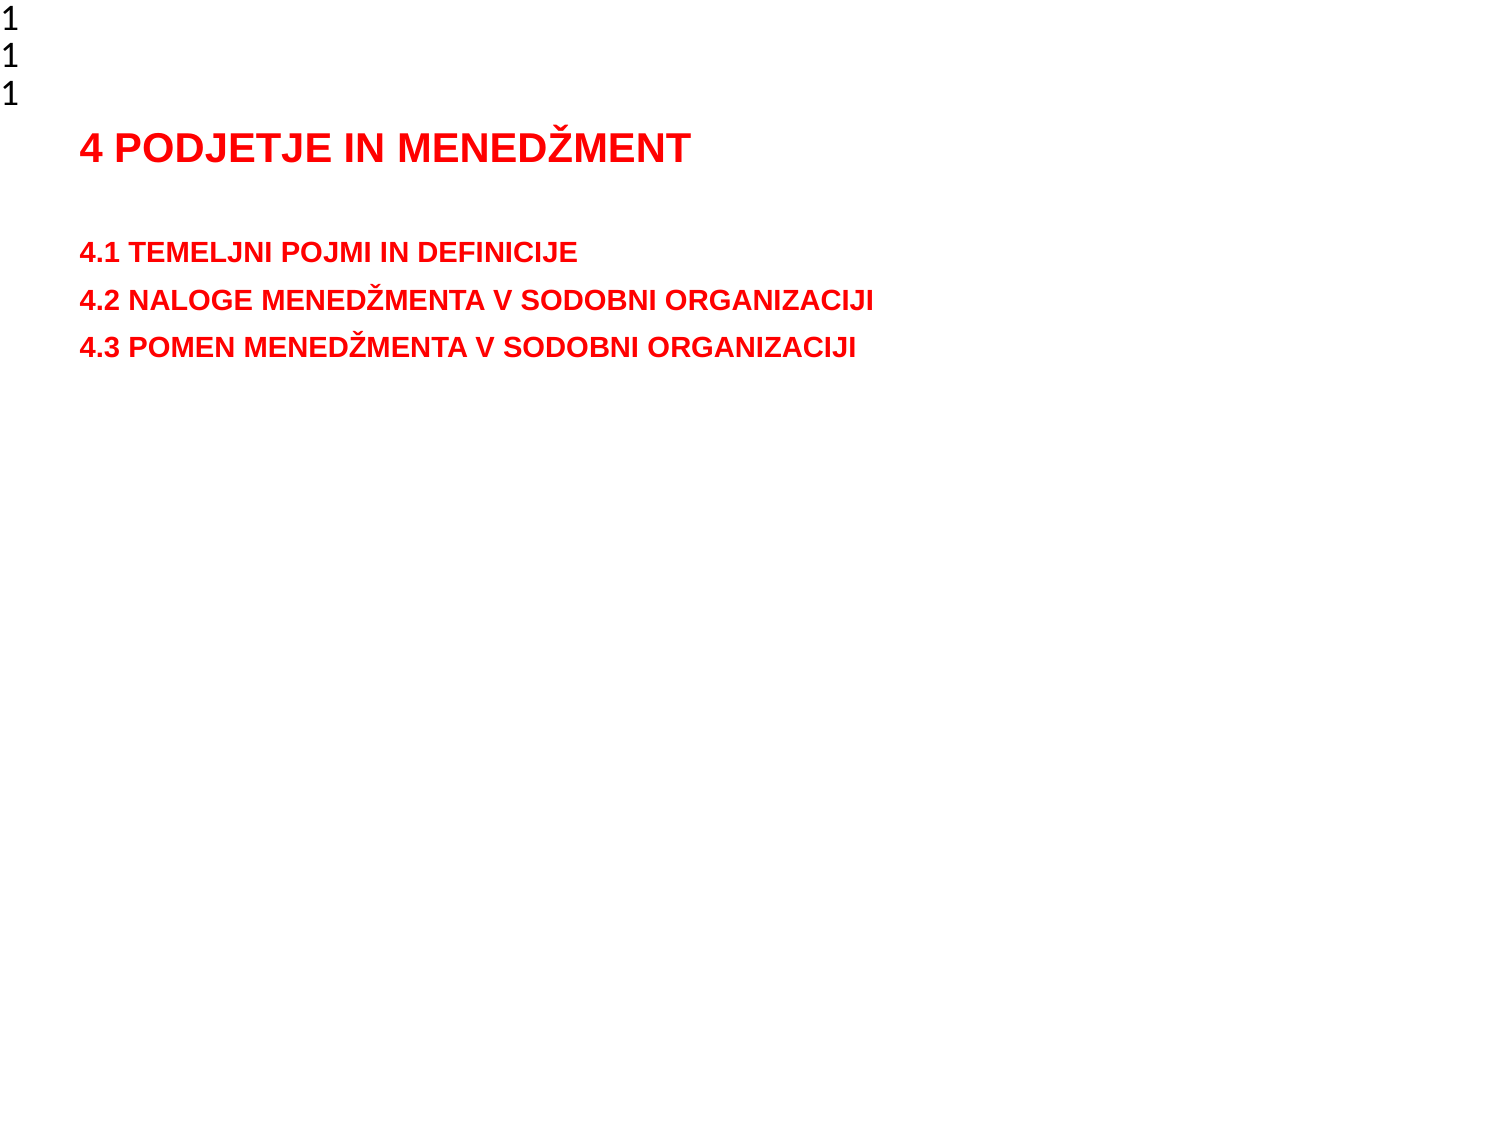

4 PODJETJE IN MENEDŽMENT
4.1 TEMELJNI POJMI IN DEFINICIJE
4.2 NALOGE MENEDŽMENTA V SODOBNI ORGANIZACIJI
4.3 POMEN MENEDŽMENTA V SODOBNI ORGANIZACIJI